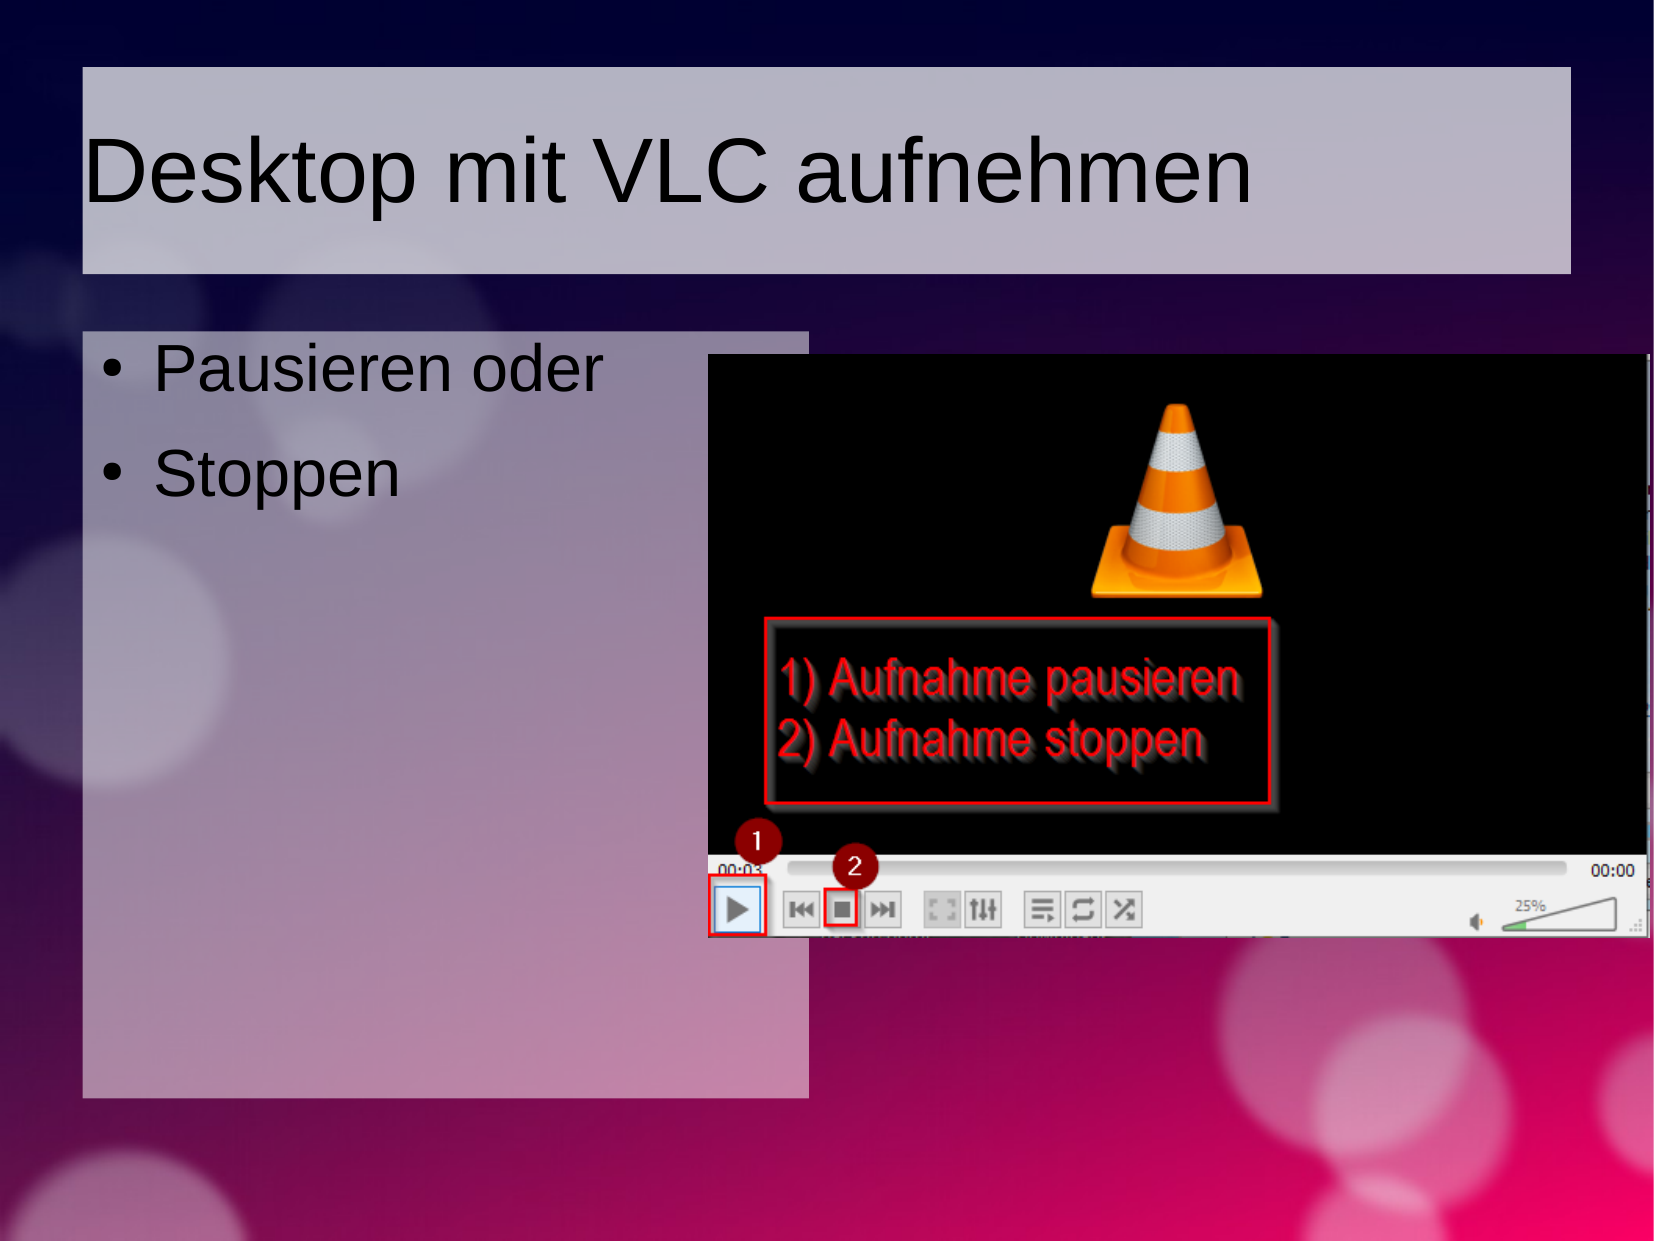

# Desktop mit VLC aufnehmen
Pausieren oder
Stoppen